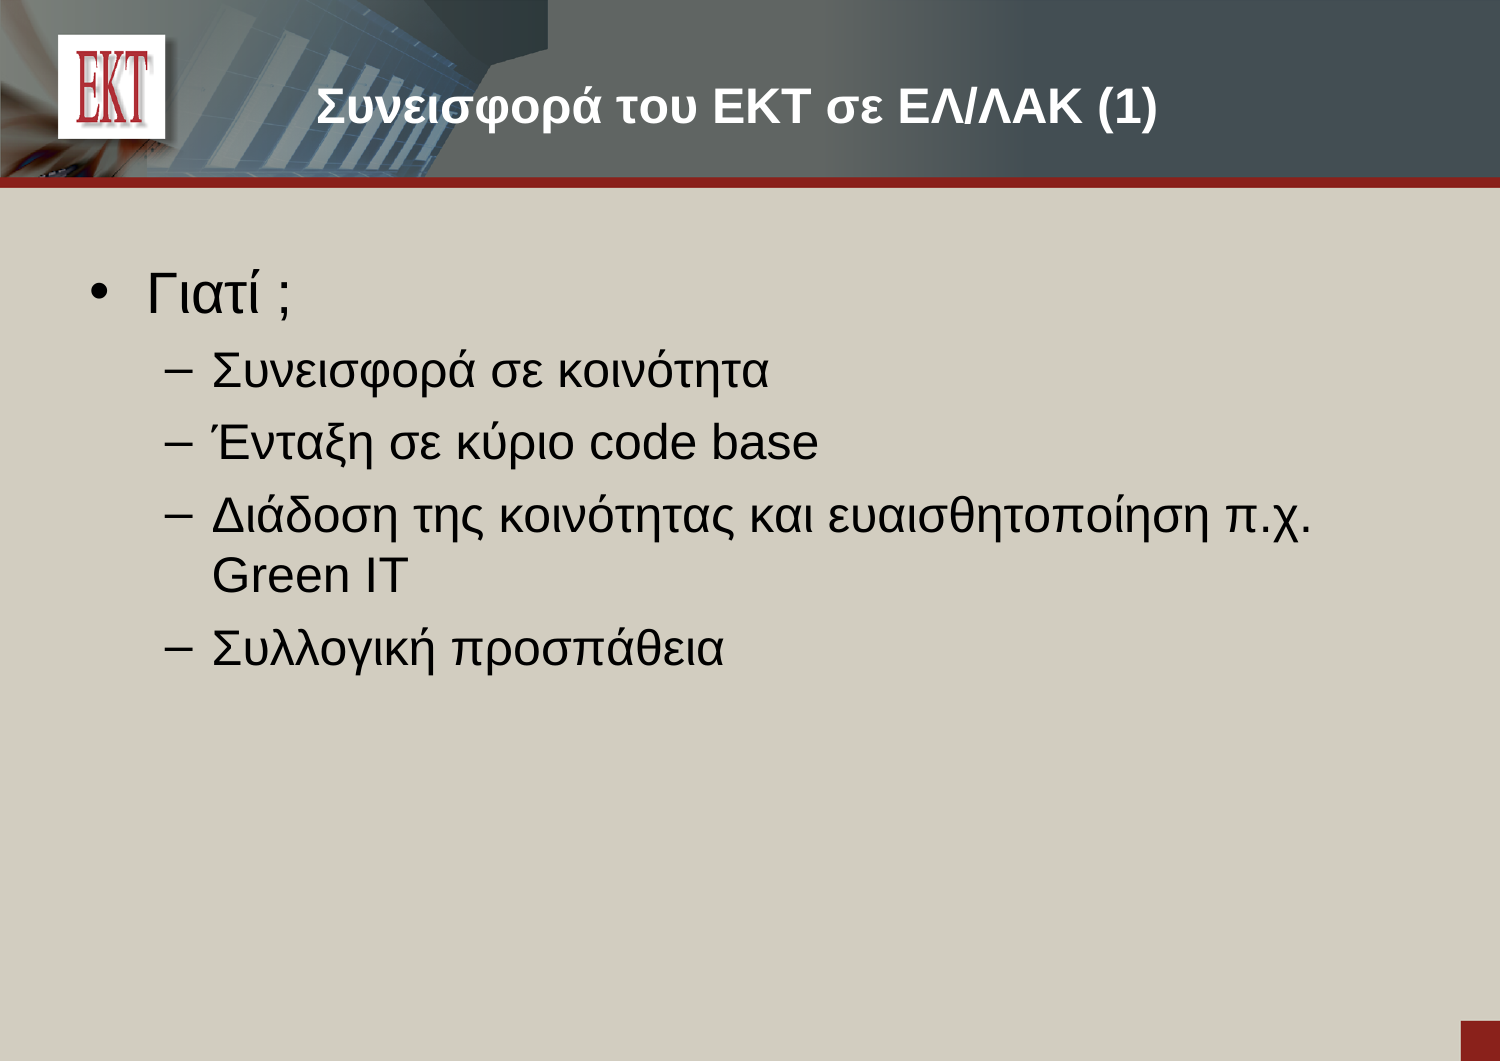

# Συνεισφορά του ΕΚΤ σε ΕΛ/ΛΑΚ (1)
Γιατί ;
Συνεισφορά σε κοινότητα
Ένταξη σε κύριο code base
Διάδοση της κοινότητας και ευαισθητοποίηση π.χ. Green IT
Συλλογική προσπάθεια